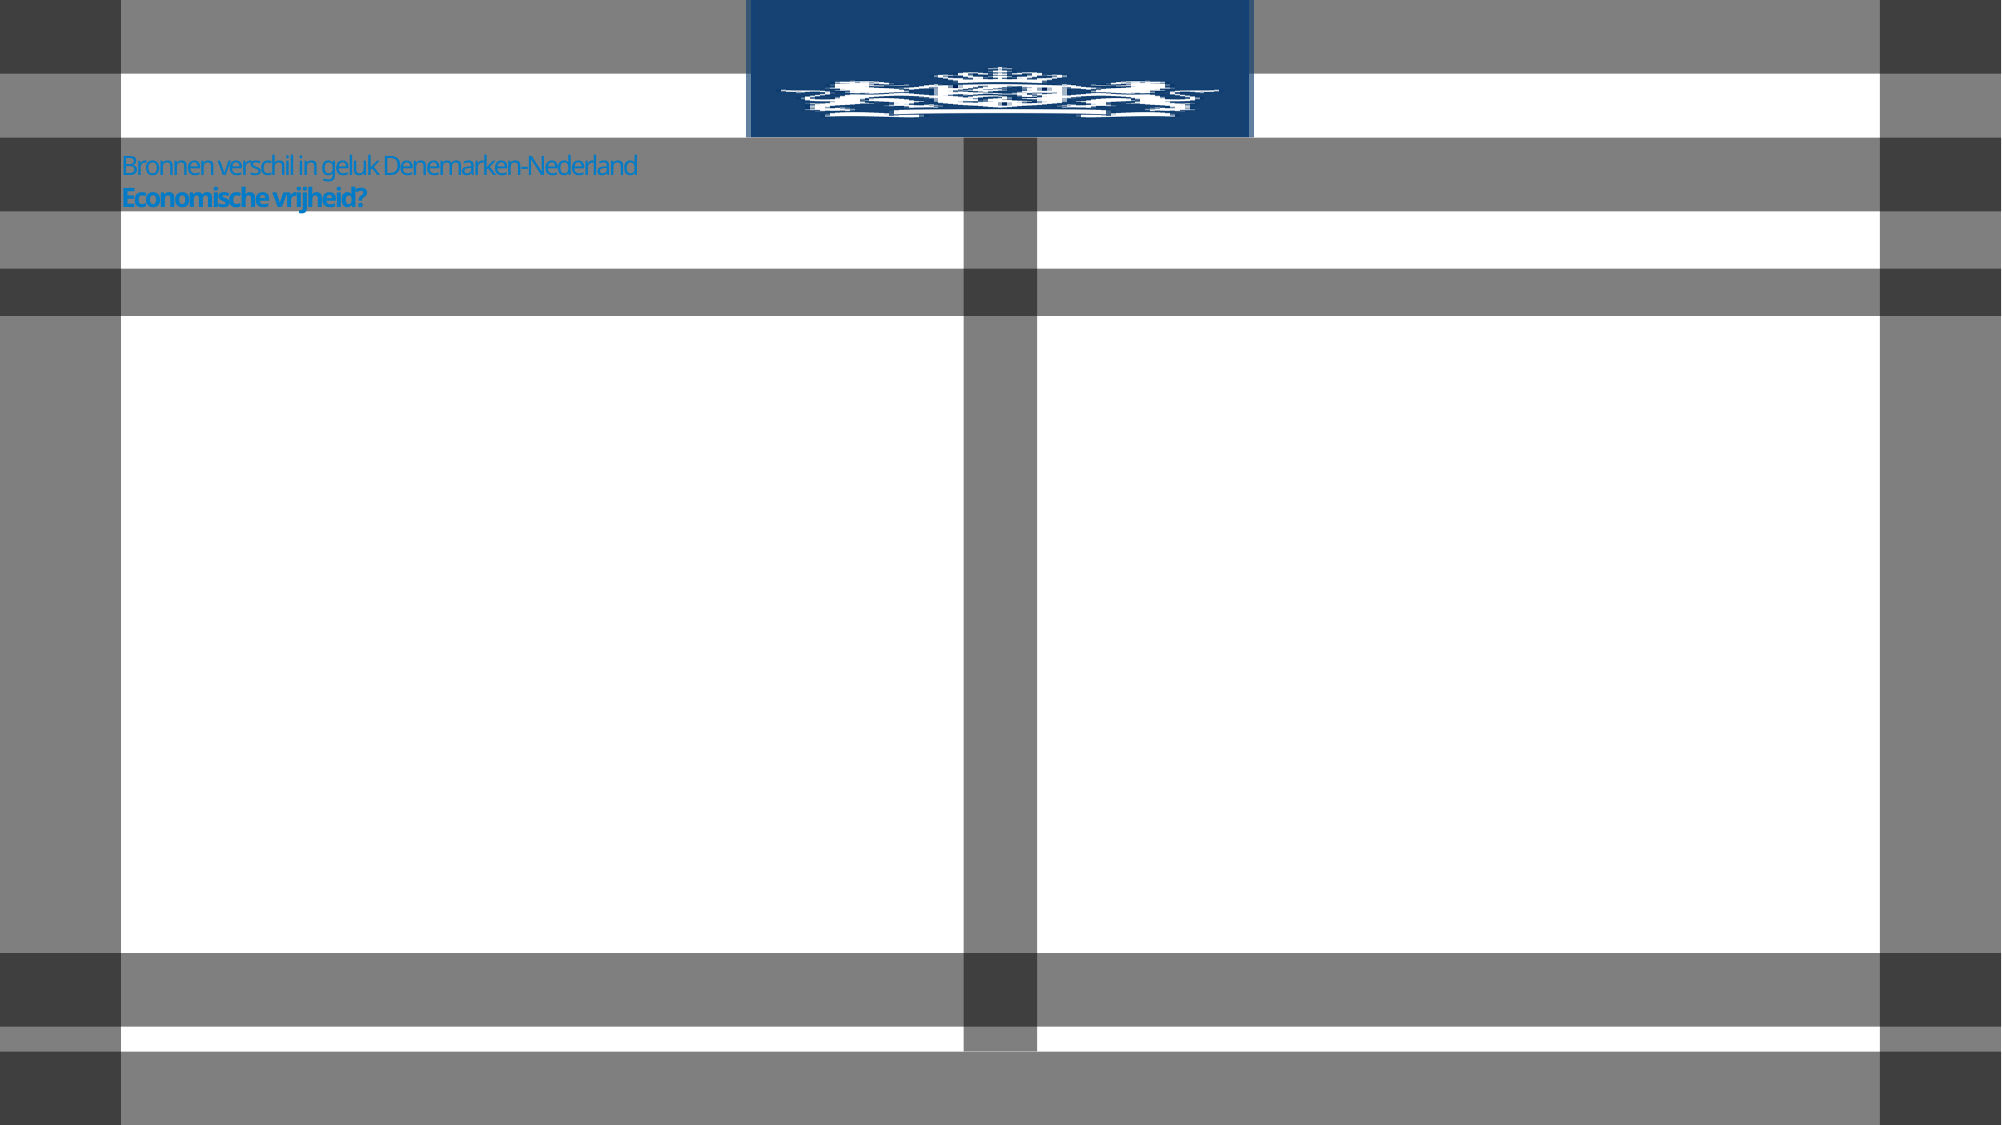

# Bronnen verschil in geluk Denemarken-Nederland Economische vrijheid?